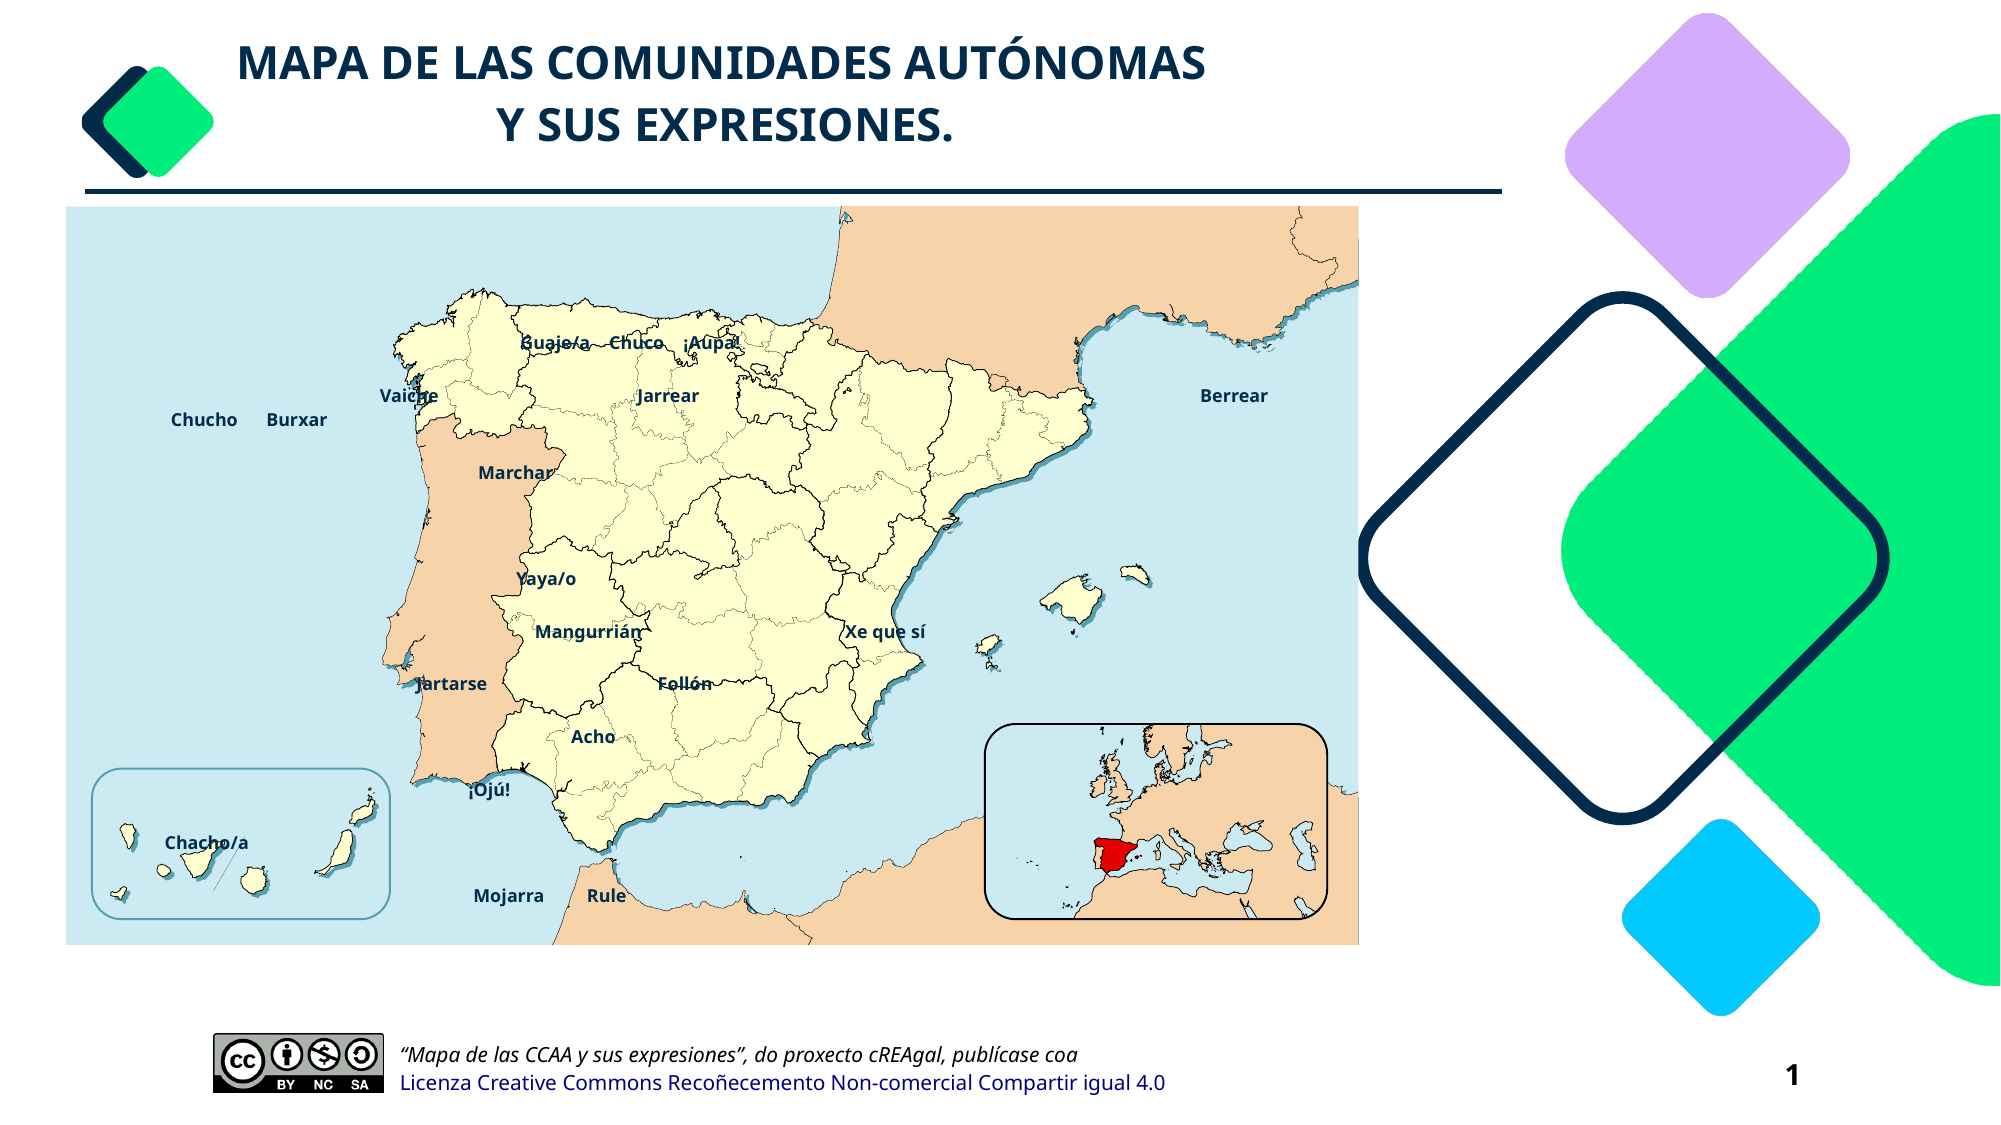

# MAPA DE LAS COMUNIDADES AUTÓNOMAS Y SUS EXPRESIONES.
 Guaje/a Chuco ¡Aupa!
 Vaiche Jarrear			 Berrear Chucho Burxar
 Marchar
 Yaya/o
 Mangurrián Xe que sí
 Jartarse Follón
 	 Acho
 ¡Ojú!
 Chacho/a
 Mojarra Rule
“Mapa de las CCAA y sus expresiones”, do proxecto cREAgal, publícase coaLicenza Creative Commons Recoñecemento Non-comercial Compartir igual 4.0